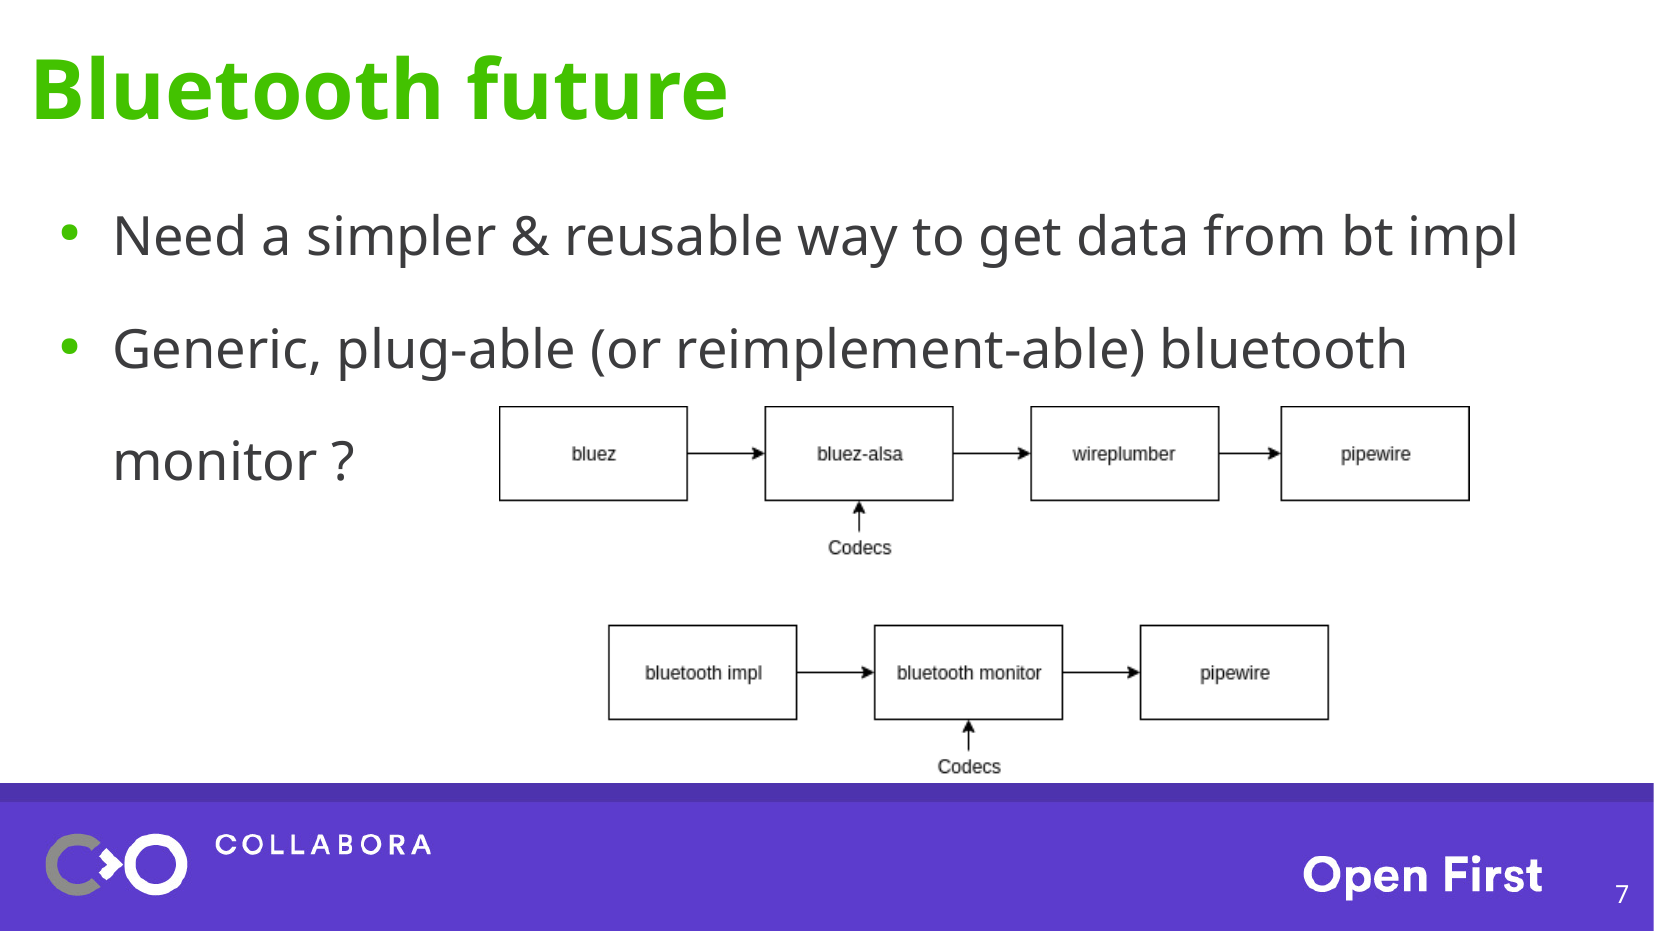

# Bluetooth future
Need a simpler & reusable way to get data from bt impl
Generic, plug-able (or reimplement-able) bluetooth monitor ?